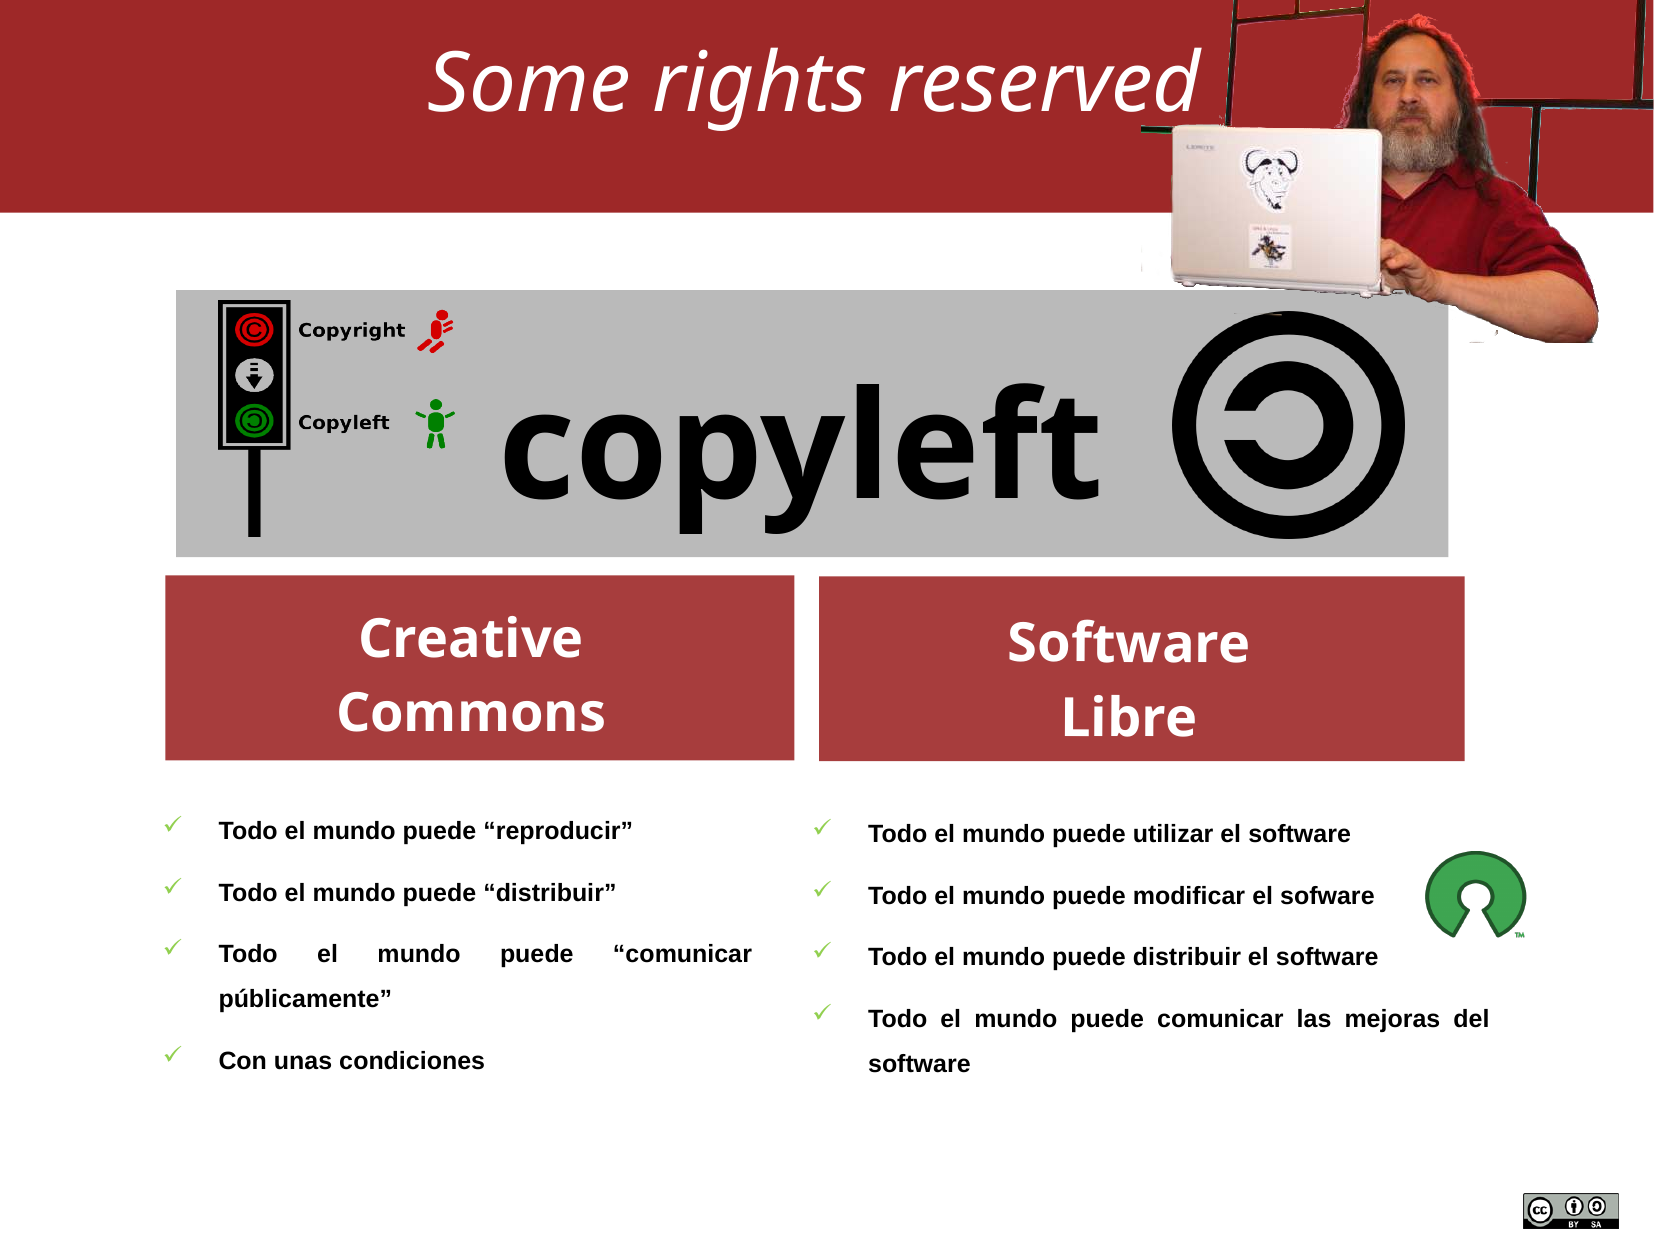

Some rights reserved
copyleft
Creative
Commons
Software Libre
Todo el mundo puede “reproducir”
Todo el mundo puede “distribuir”
Todo el mundo puede “comunicar públicamente”
Con unas condiciones
Todo el mundo puede utilizar el software
Todo el mundo puede modificar el sofware
Todo el mundo puede distribuir el software
Todo el mundo puede comunicar las mejoras del software